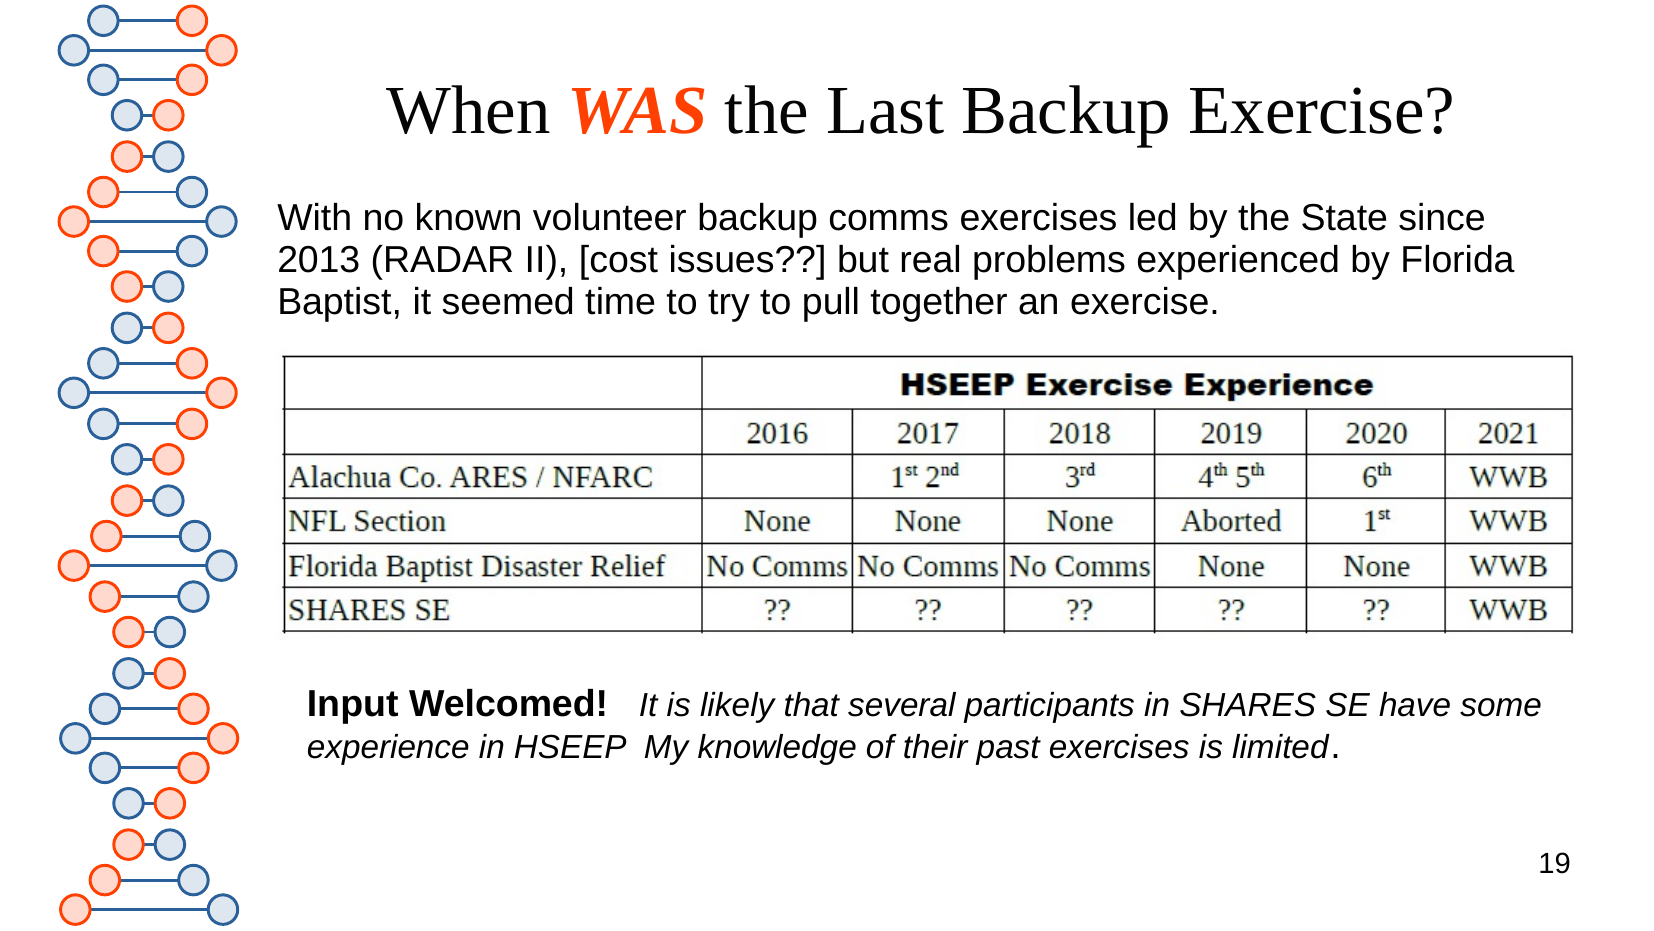

# When WAS the Last Backup Exercise?
With no known volunteer backup comms exercises led by the State since 2013 (RADAR II), [cost issues??] but real problems experienced by Florida Baptist, it seemed time to try to pull together an exercise.
Input Welcomed! It is likely that several participants in SHARES SE have some experience in HSEEP My knowledge of their past exercises is limited.
19